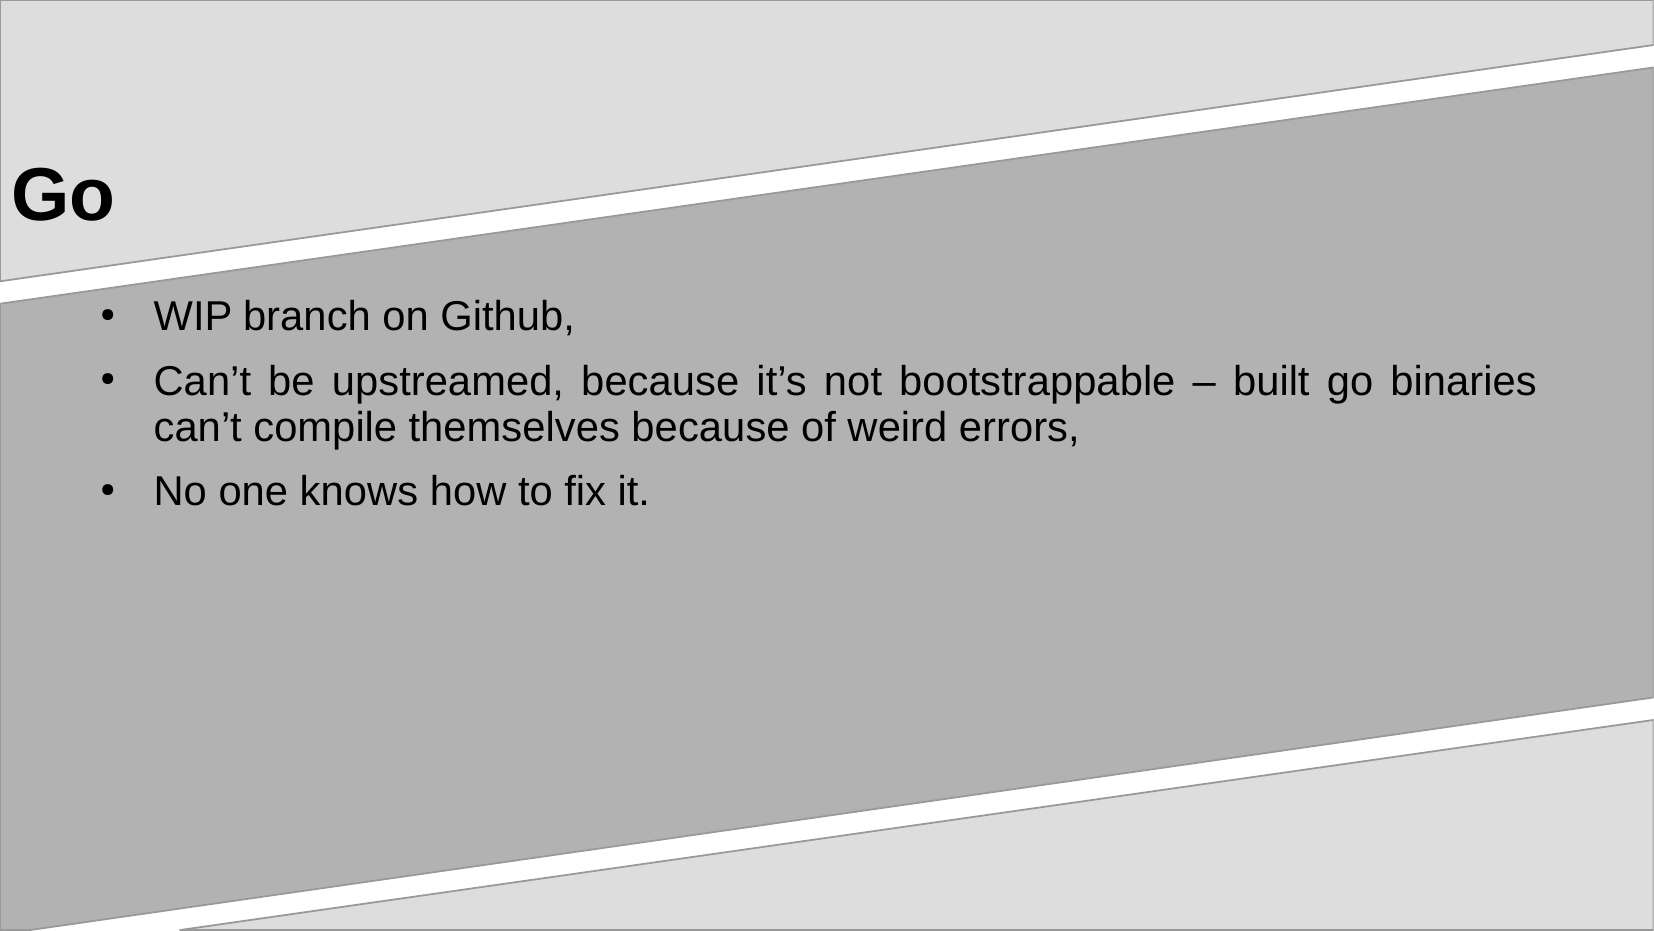

# Go
WIP branch on Github,
Can’t be upstreamed, because it’s not bootstrappable – built go binaries can’t compile themselves because of weird errors,
No one knows how to fix it.